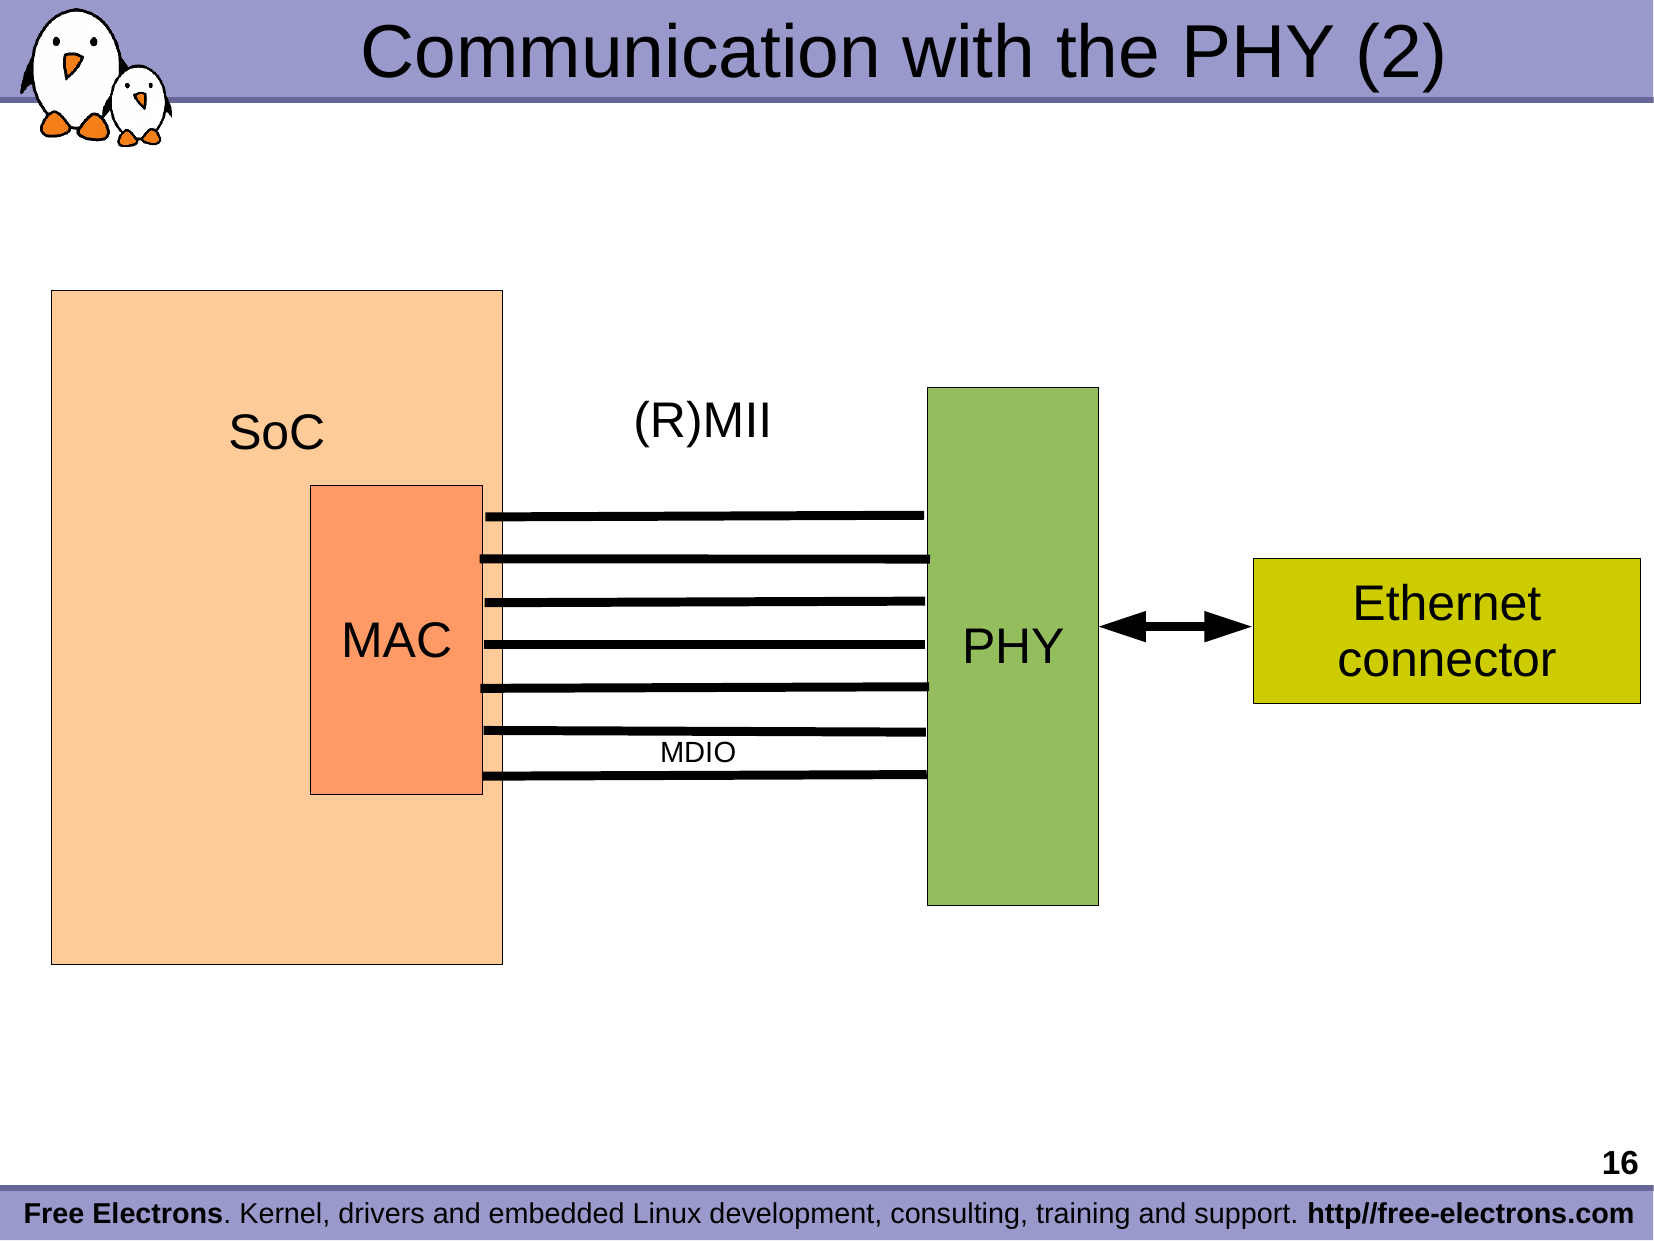

# Communication with the PHY (2)
SoC
PHY
(R)MII
MAC
Ethernet
connector
MDIO